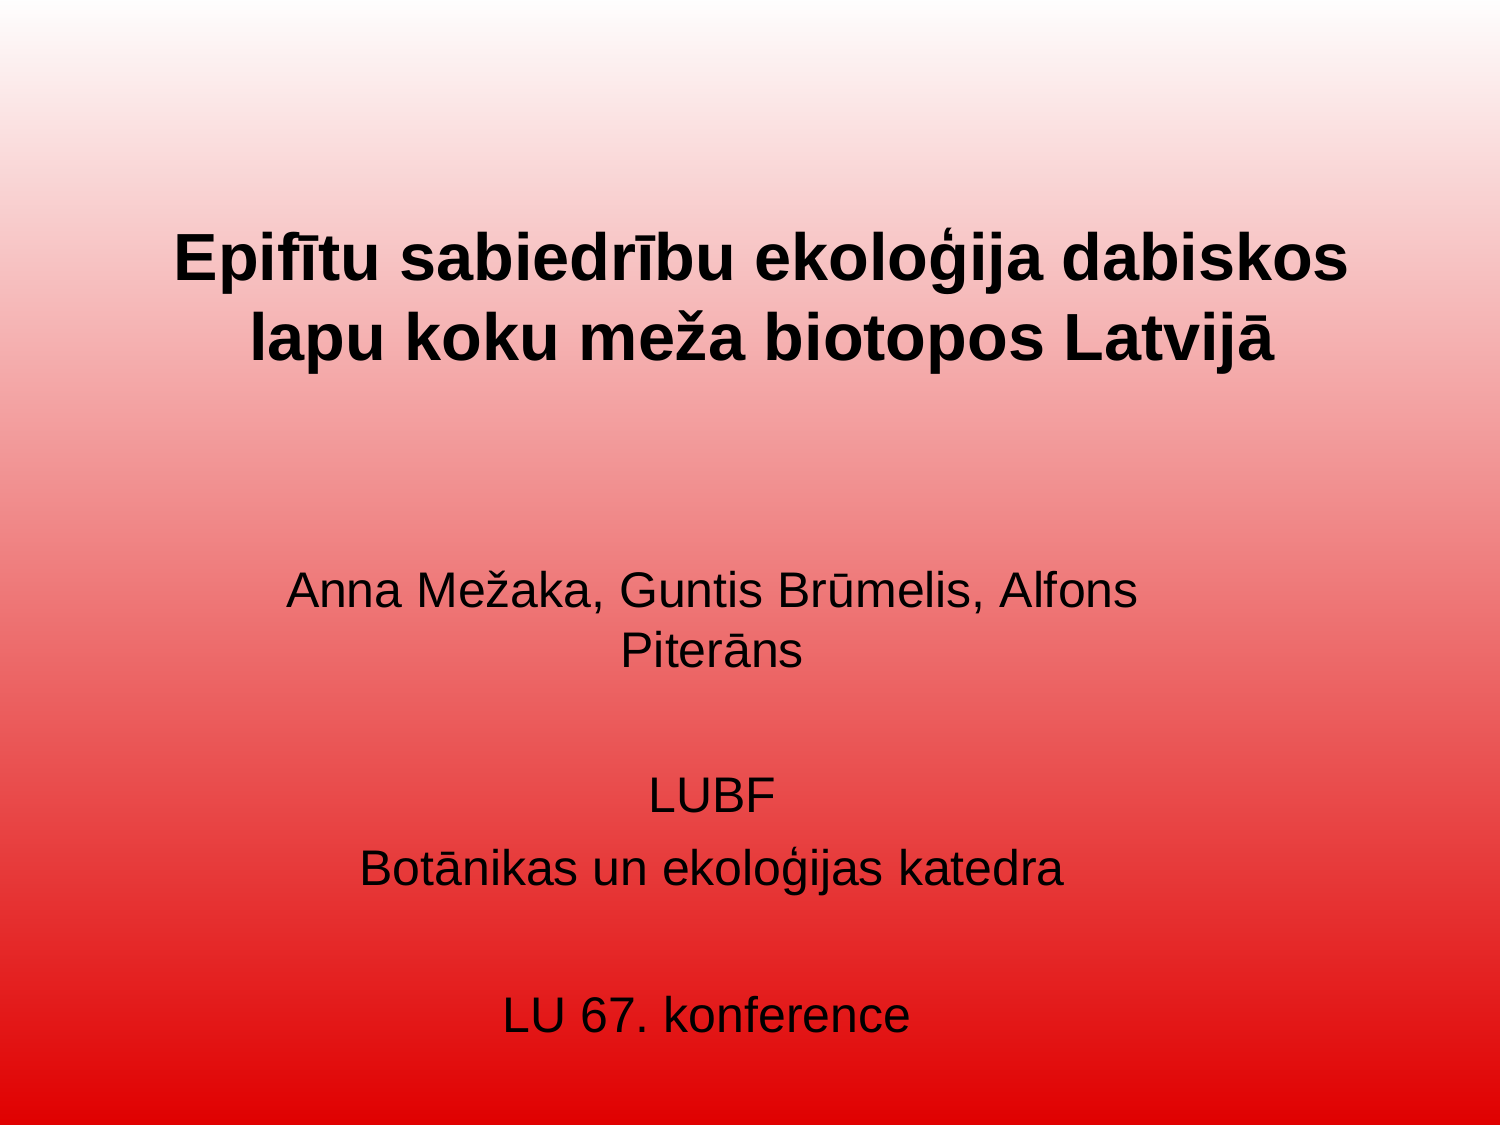

# Epifītu sabiedrību ekoloģija dabiskos lapu koku meža biotopos Latvijā
Anna Mežaka, Guntis Brūmelis, Alfons Piterāns
LUBF
Botānikas un ekoloģijas katedra
LU 67. konference